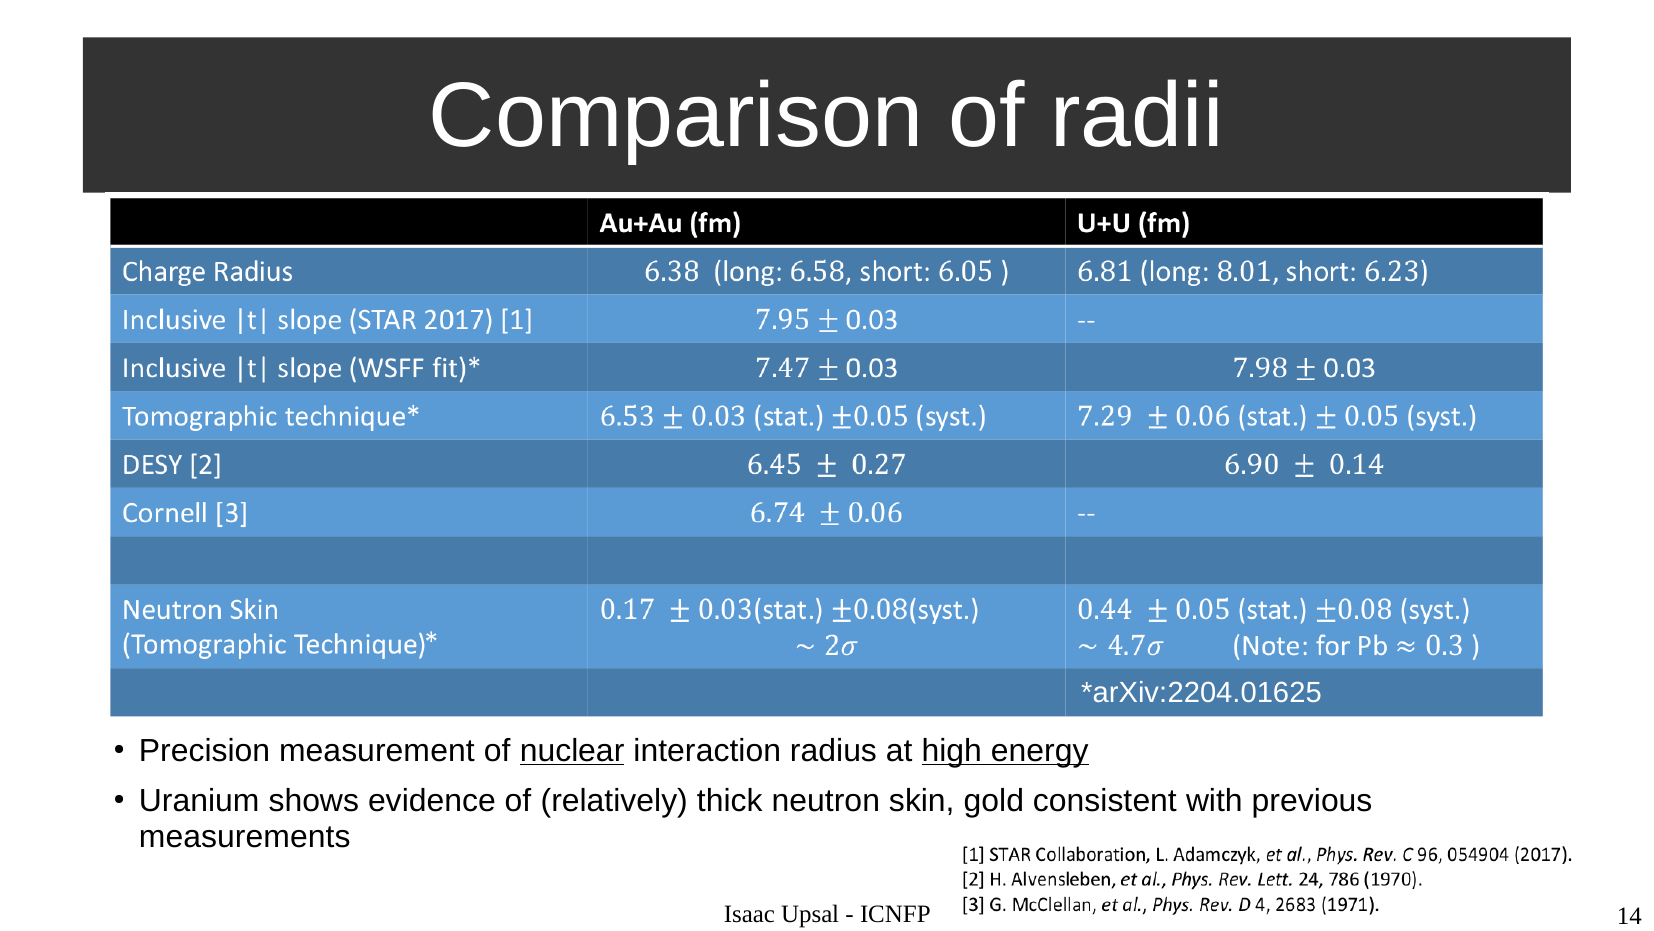

Comparison of radii
*arXiv:2204.01625
# Precision measurement of nuclear interaction radius at high energy
Uranium shows evidence of (relatively) thick neutron skin, gold consistent with previous measurements
Isaac Upsal - ICNFP
14